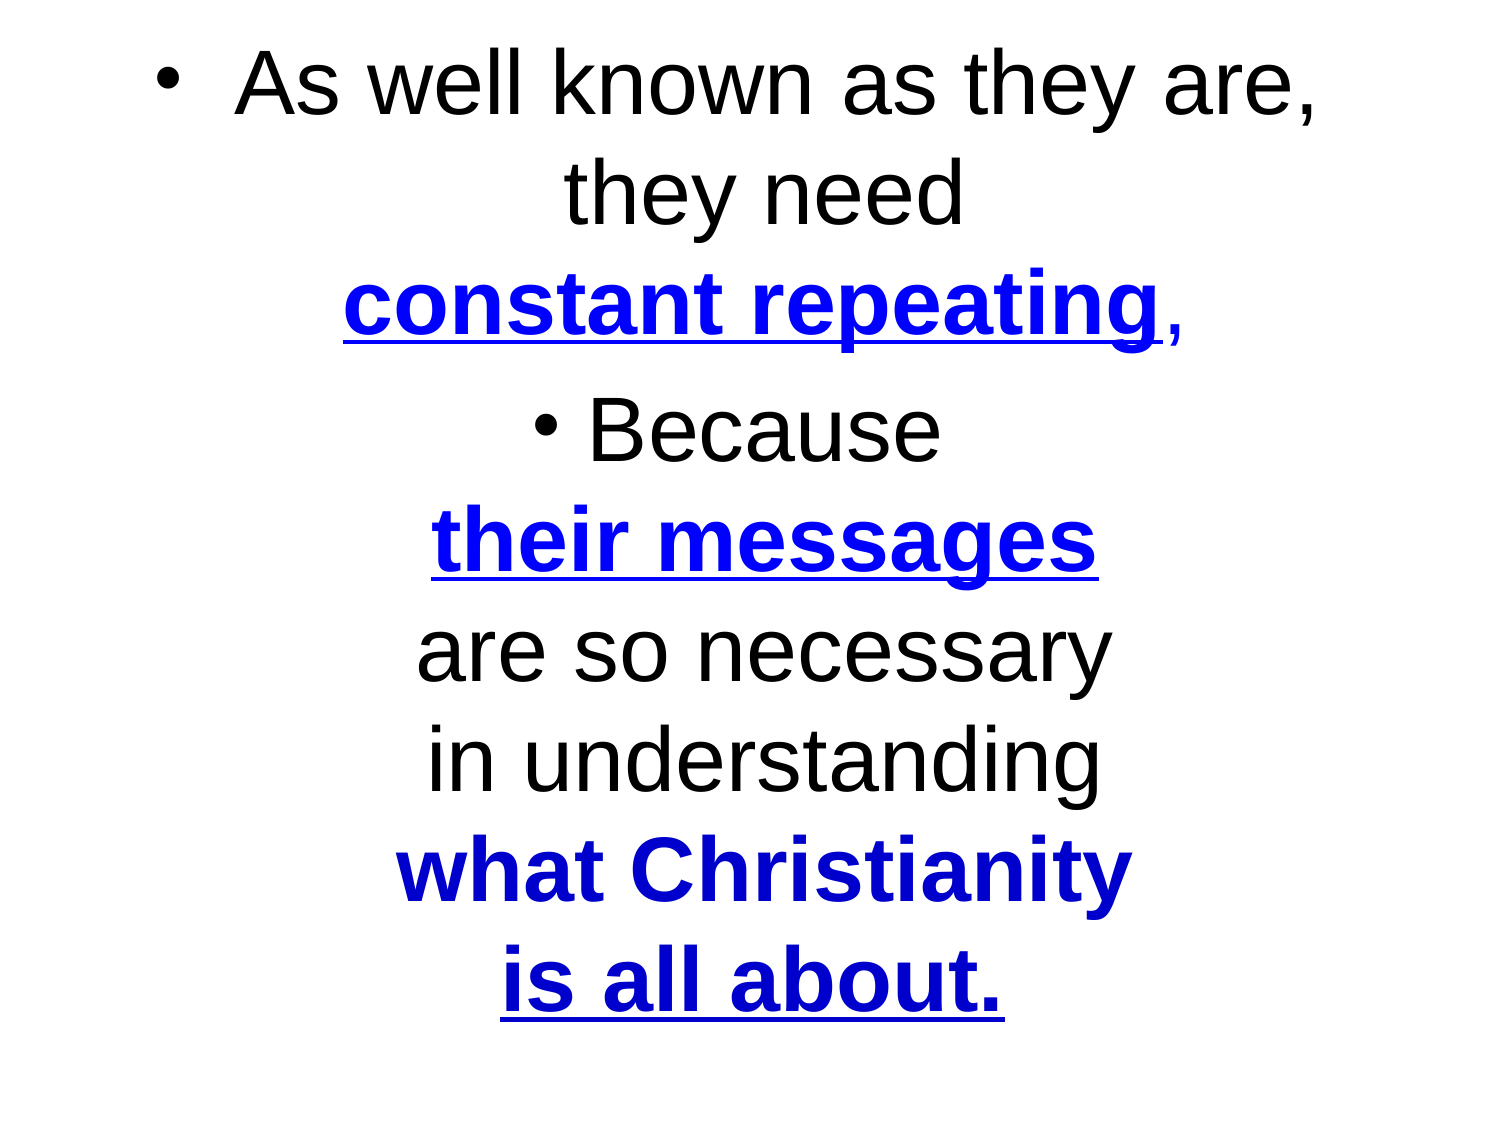

# As well known as they are, they need constant repeating,
Because
their messages
are so necessary
in understanding
what Christianity
is all about.
4